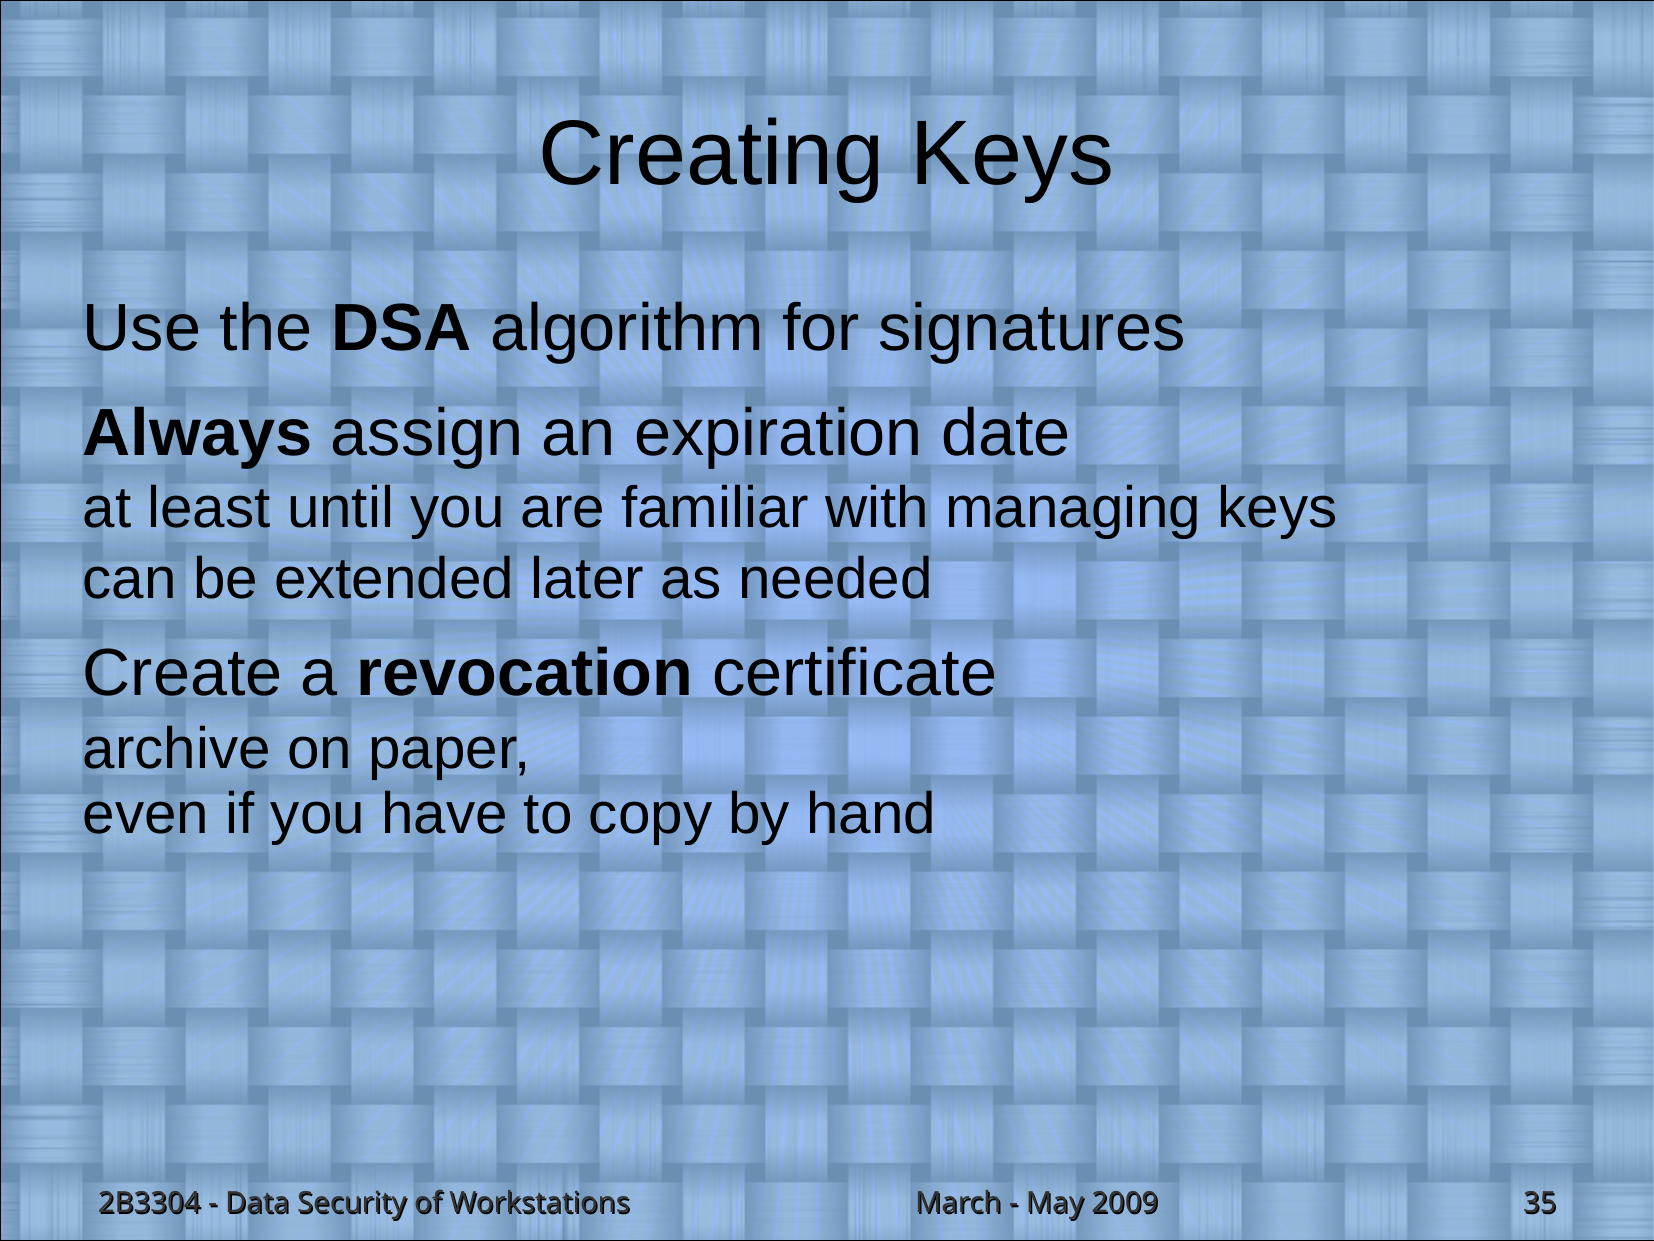

# Creating Keys
Use the DSA algorithm for signatures
Always assign an expiration date
at least until you are familiar with managing keys
can be extended later as needed
Create a revocation certificate
archive on paper,
even if you have to copy by hand